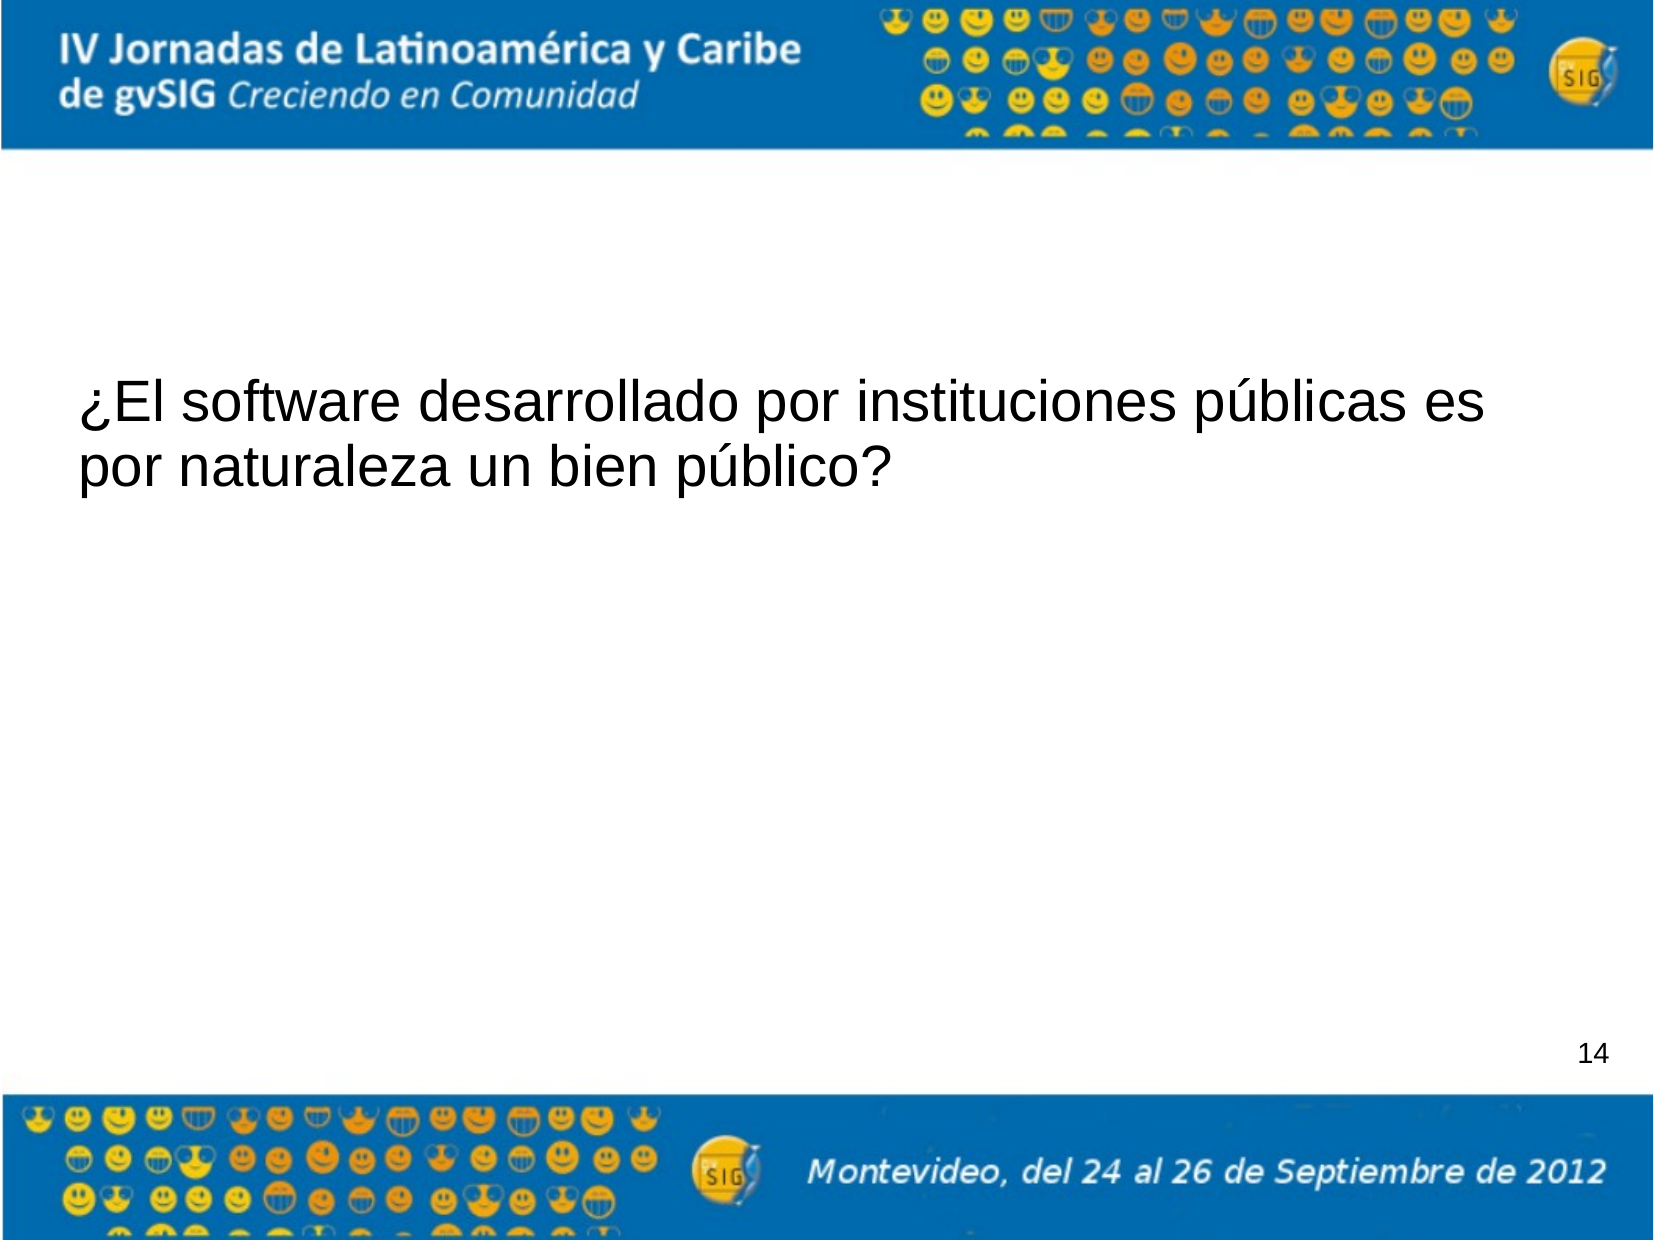

#
¿El software desarrollado por instituciones públicas es por naturaleza un bien público?
14